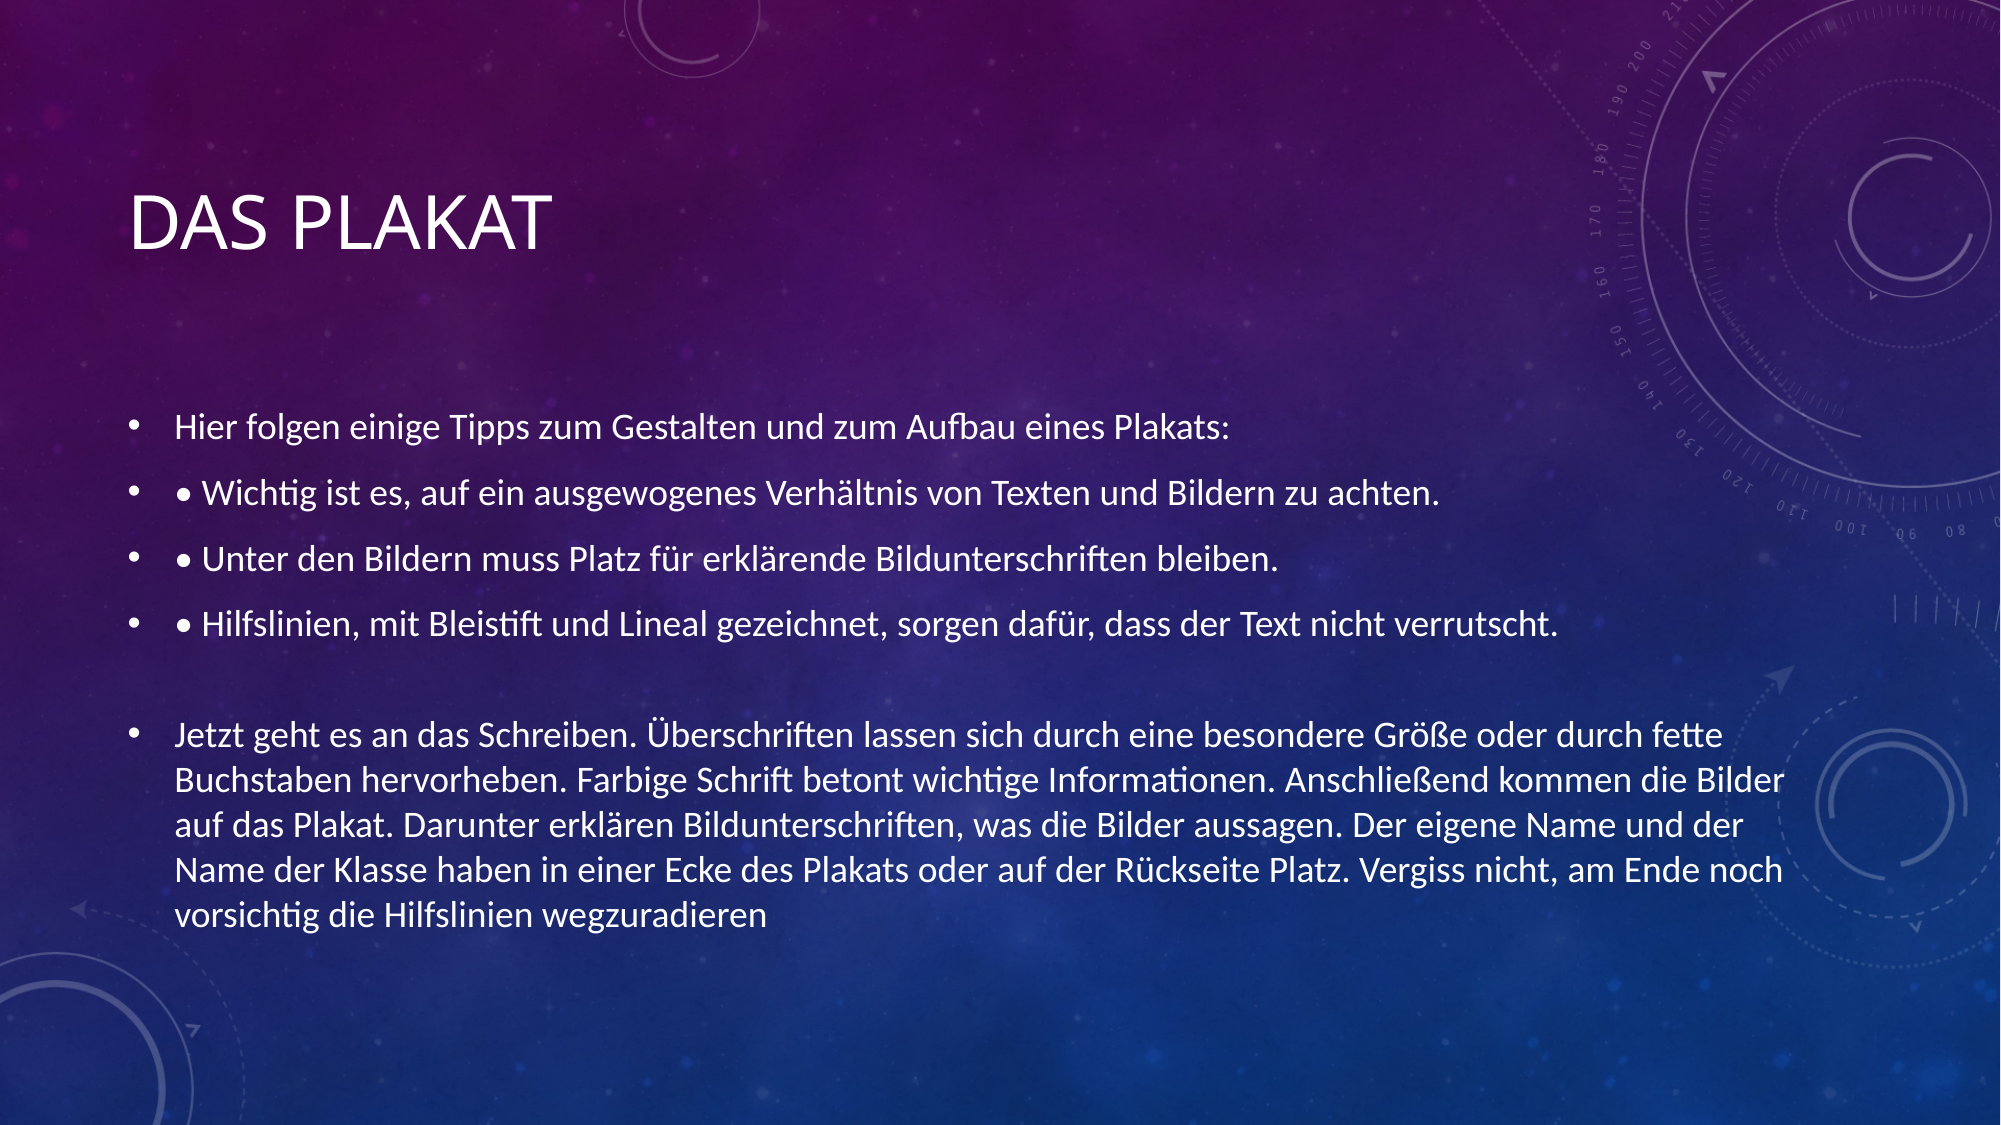

# Das Plakat
Hier folgen einige Tipps zum Gestalten und zum Aufbau eines Plakats:
• Wichtig ist es, auf ein ausgewogenes Verhältnis von Texten und Bildern zu achten.
• Unter den Bildern muss Platz für erklärende Bildunterschriften bleiben.
• Hilfslinien, mit Bleistift und Lineal gezeichnet, sorgen dafür, dass der Text nicht verrutscht.
Jetzt geht es an das Schreiben. Überschriften lassen sich durch eine besondere Größe oder durch fette Buchstaben hervorheben. Farbige Schrift betont wichtige Informationen. Anschließend kommen die Bilder auf das Plakat. Darunter erklären Bildunterschriften, was die Bilder aussagen. Der eigene Name und der Name der Klasse haben in einer Ecke des Plakats oder auf der Rückseite Platz. Vergiss nicht, am Ende noch vorsichtig die Hilfslinien wegzuradieren